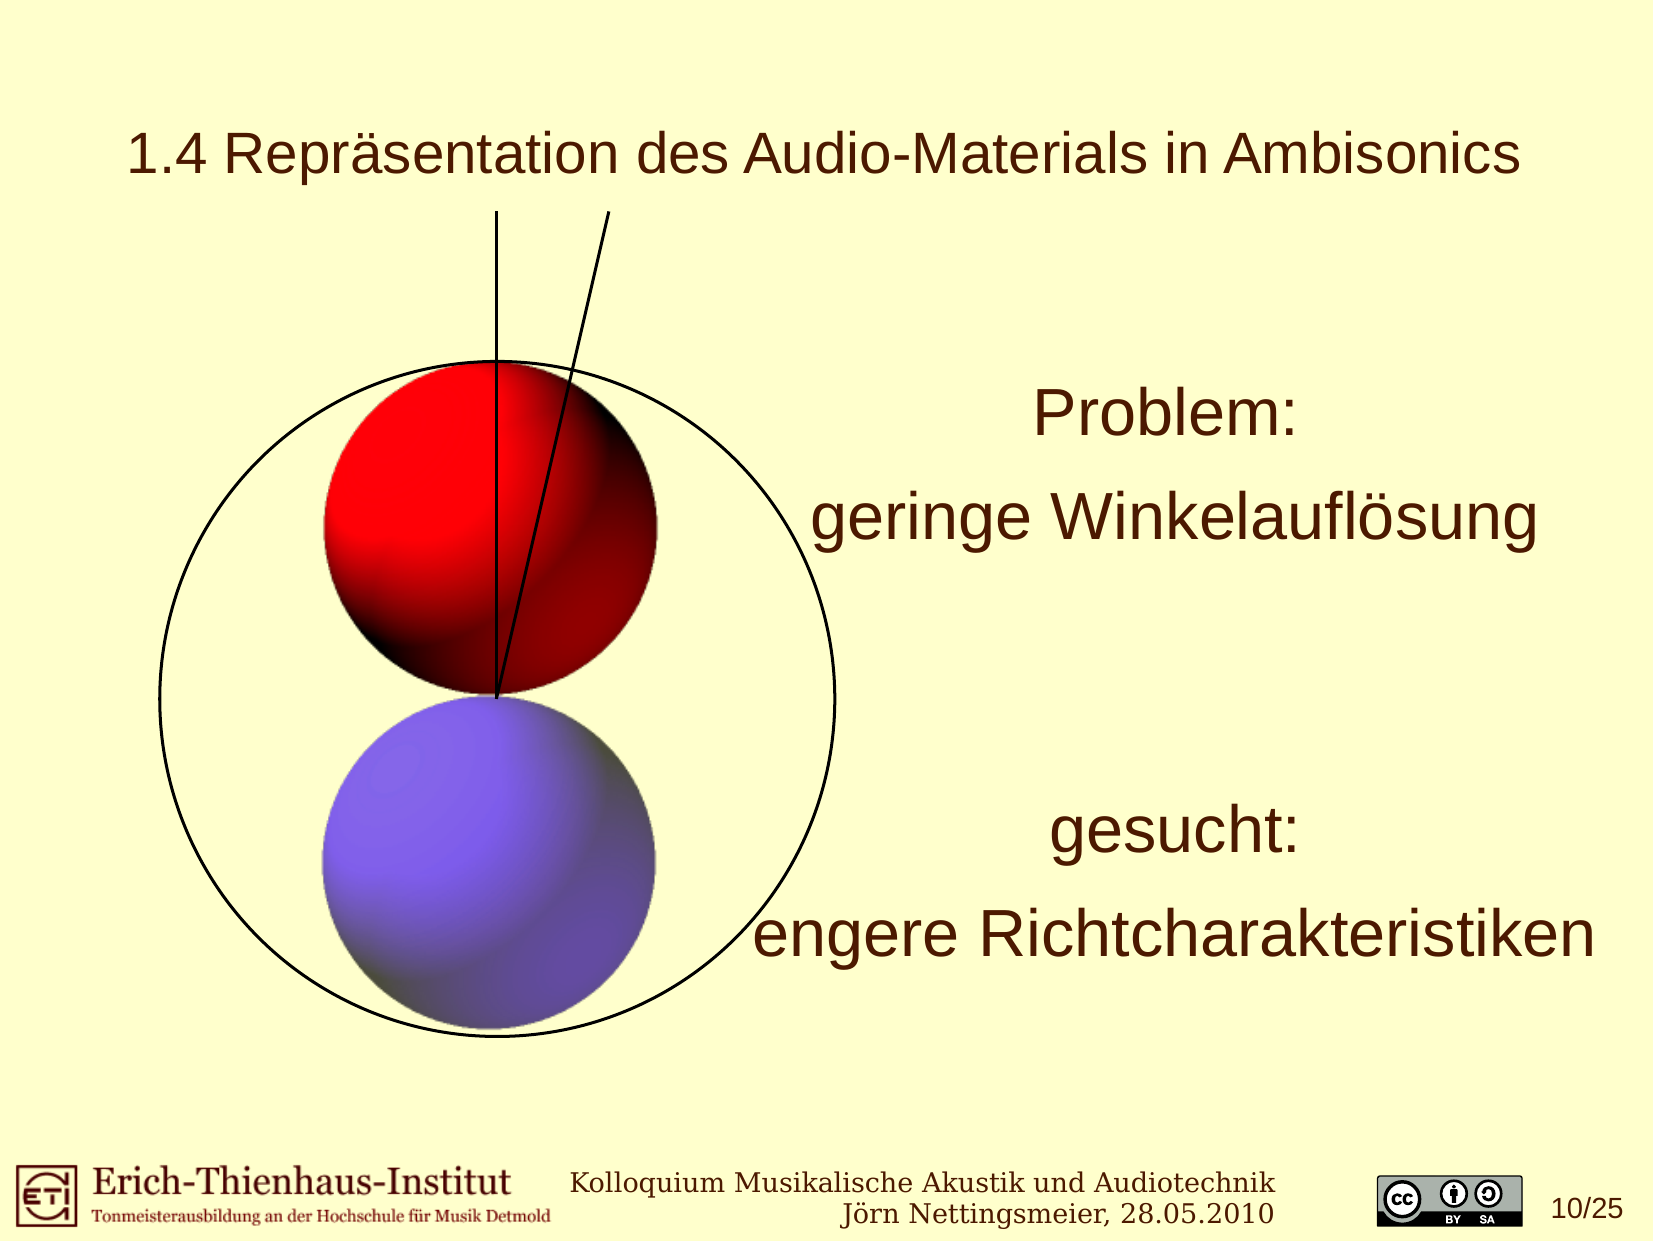

1.4 Repräsentation des Audio-Materials in Ambisonics
# Problem:
geringe Winkelauflösung
gesucht:
engere Richtcharakteristiken